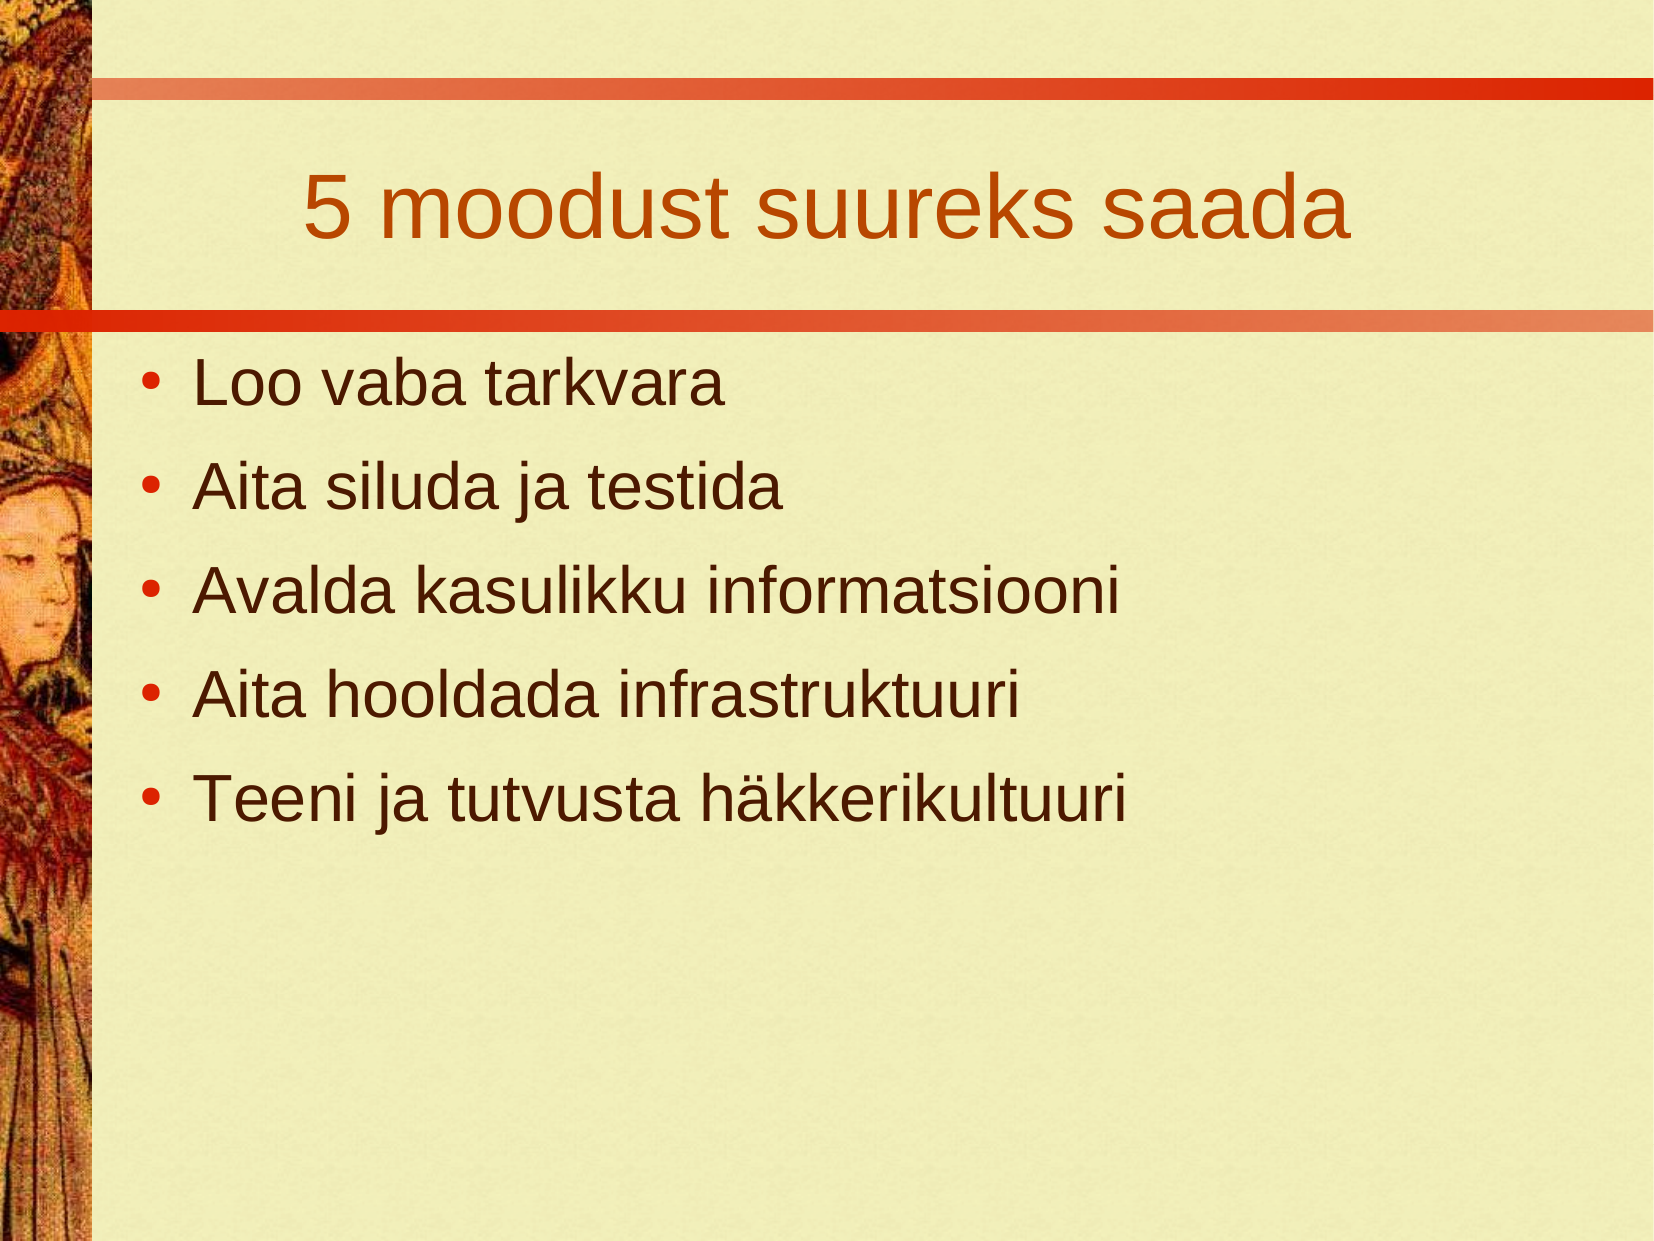

# 5 moodust suureks saada
Loo vaba tarkvara
Aita siluda ja testida
Avalda kasulikku informatsiooni
Aita hooldada infrastruktuuri
Teeni ja tutvusta häkkerikultuuri